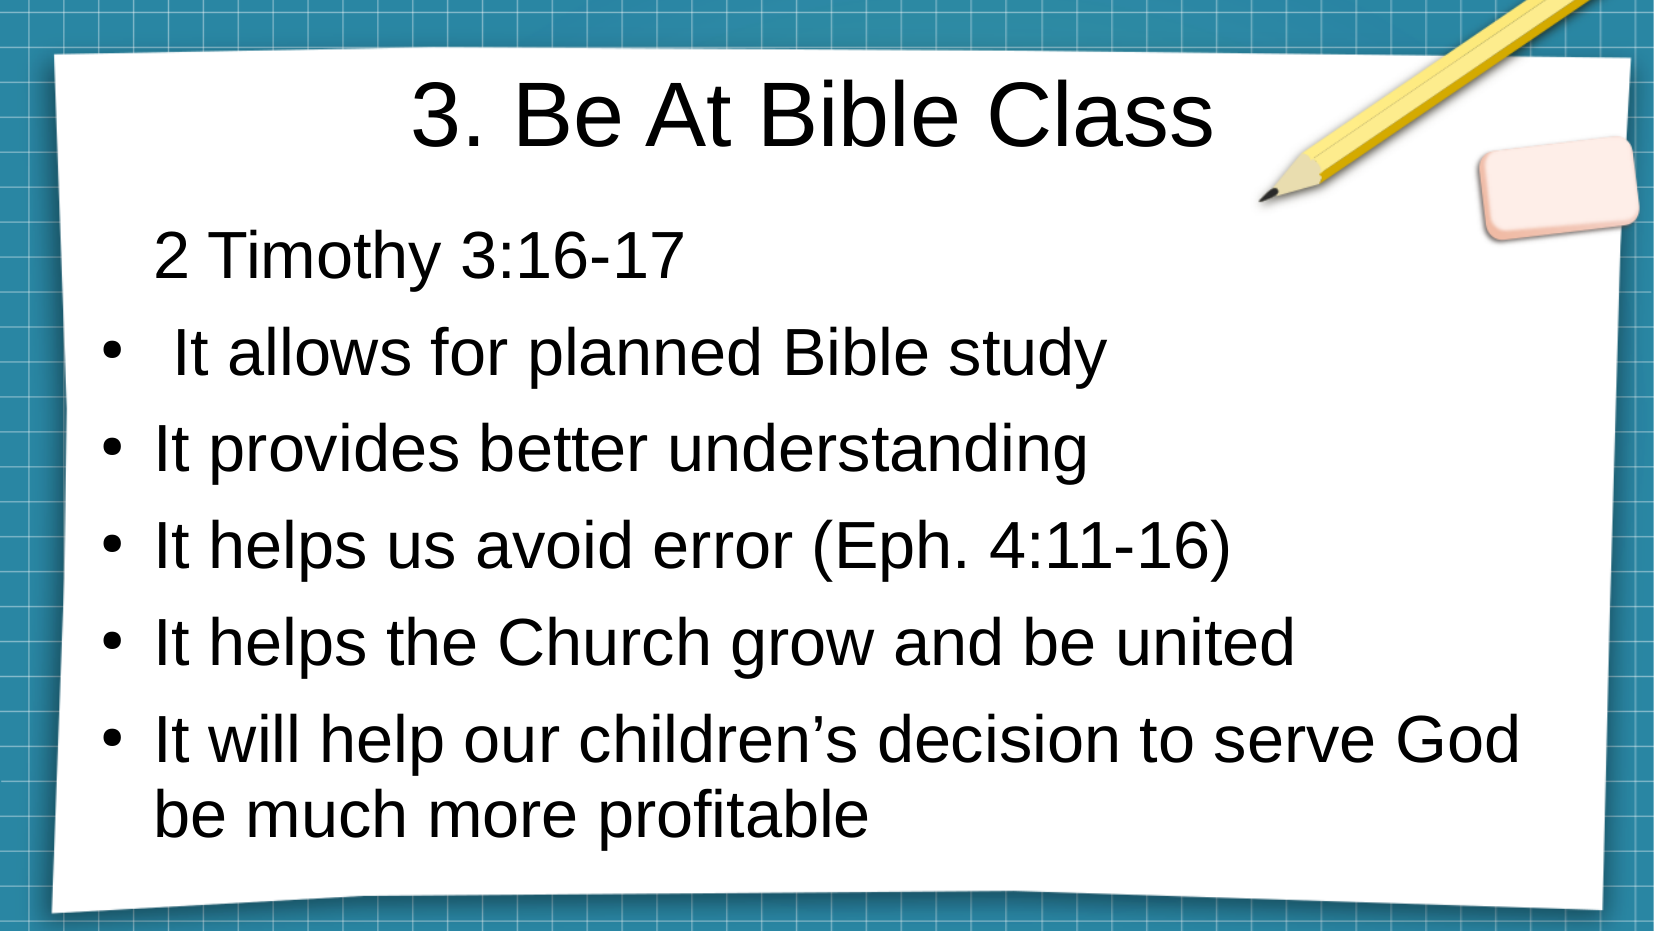

# 3. Be At Bible Class
2 Timothy 3:16-17
 It allows for planned Bible study
It provides better understanding
It helps us avoid error (Eph. 4:11-16)
It helps the Church grow and be united
It will help our children’s decision to serve God be much more profitable